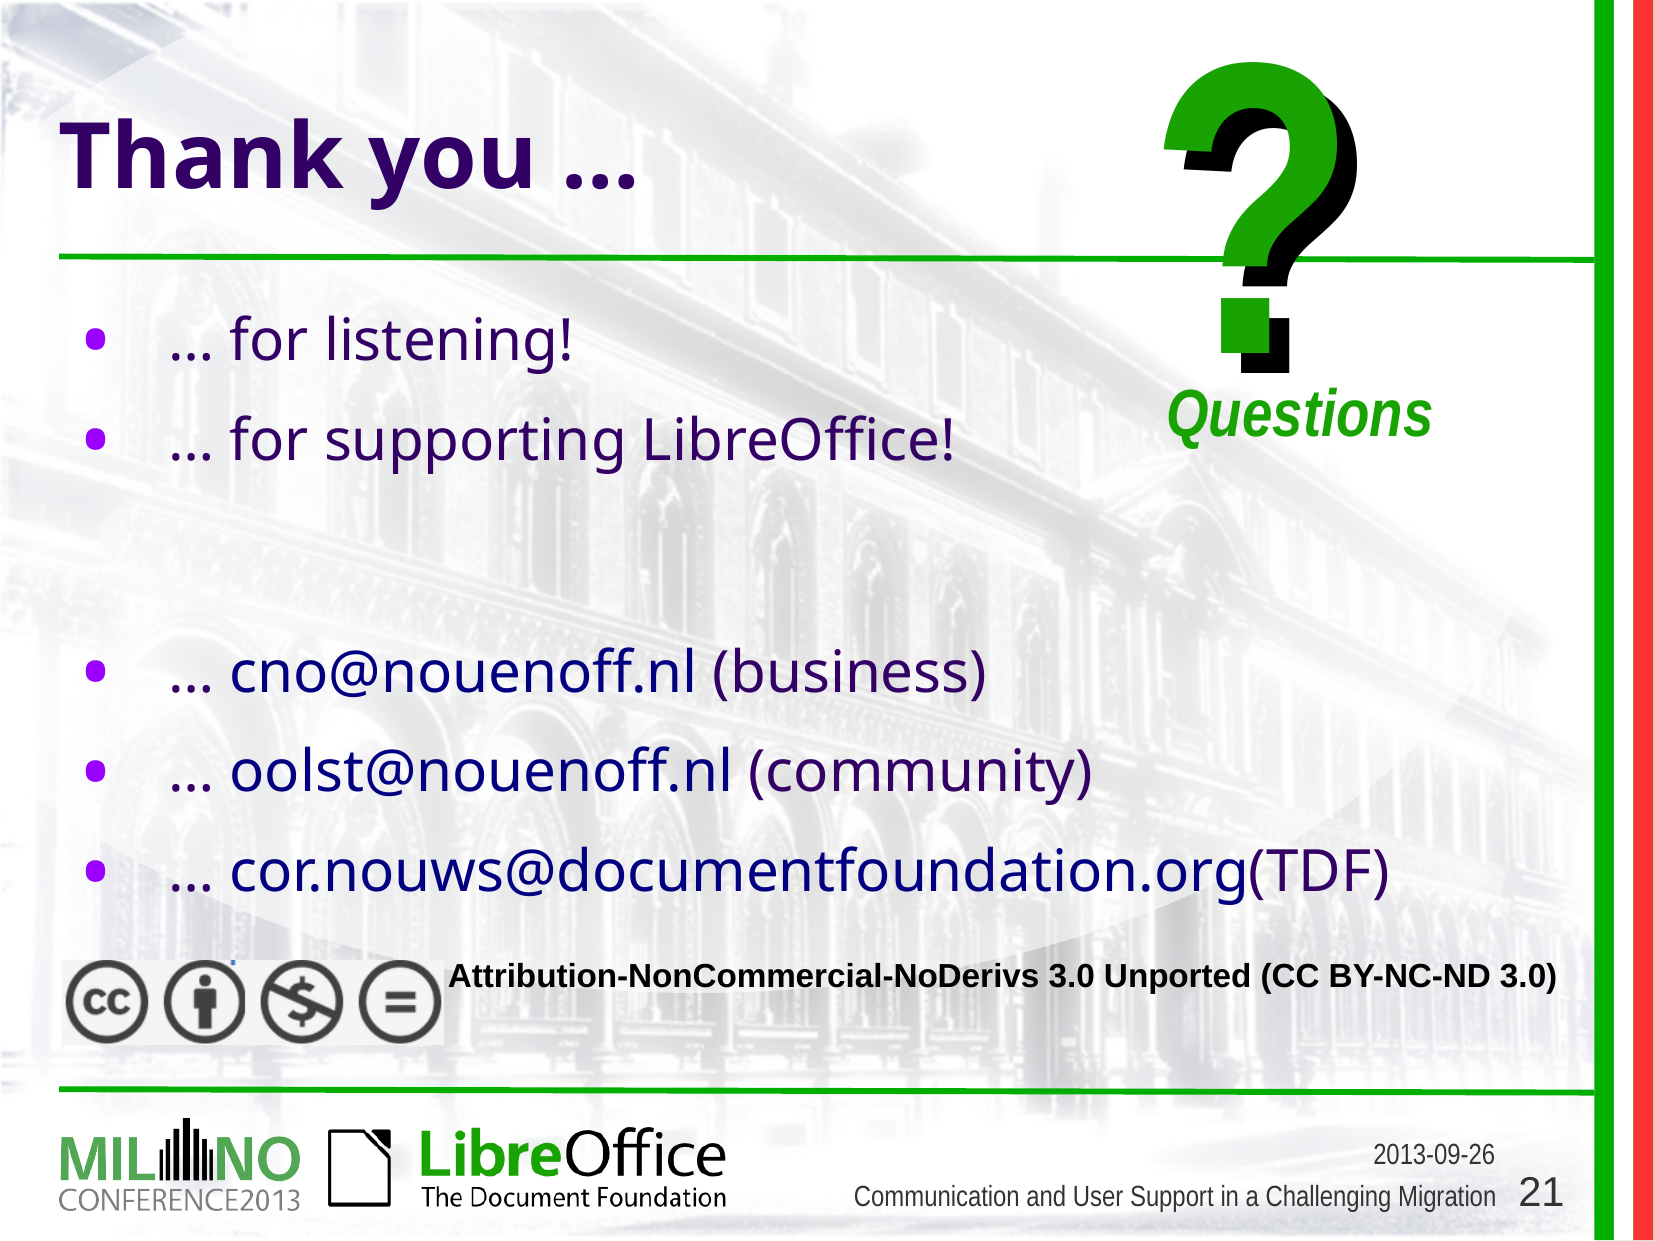

?
# Thank you …
… for listening!
… for supporting LibreOffice!
… cno@nouenoff.nl (business)
… oolst@nouenoff.nl (community)
… cor.nouws@documentfoundation.org(TDF)
Questions
Attribution-NonCommercial-NoDerivs 3.0 Unported (CC BY-NC-ND 3.0)
2013-09-26
21
Communication and User Support in a Challenging Migration